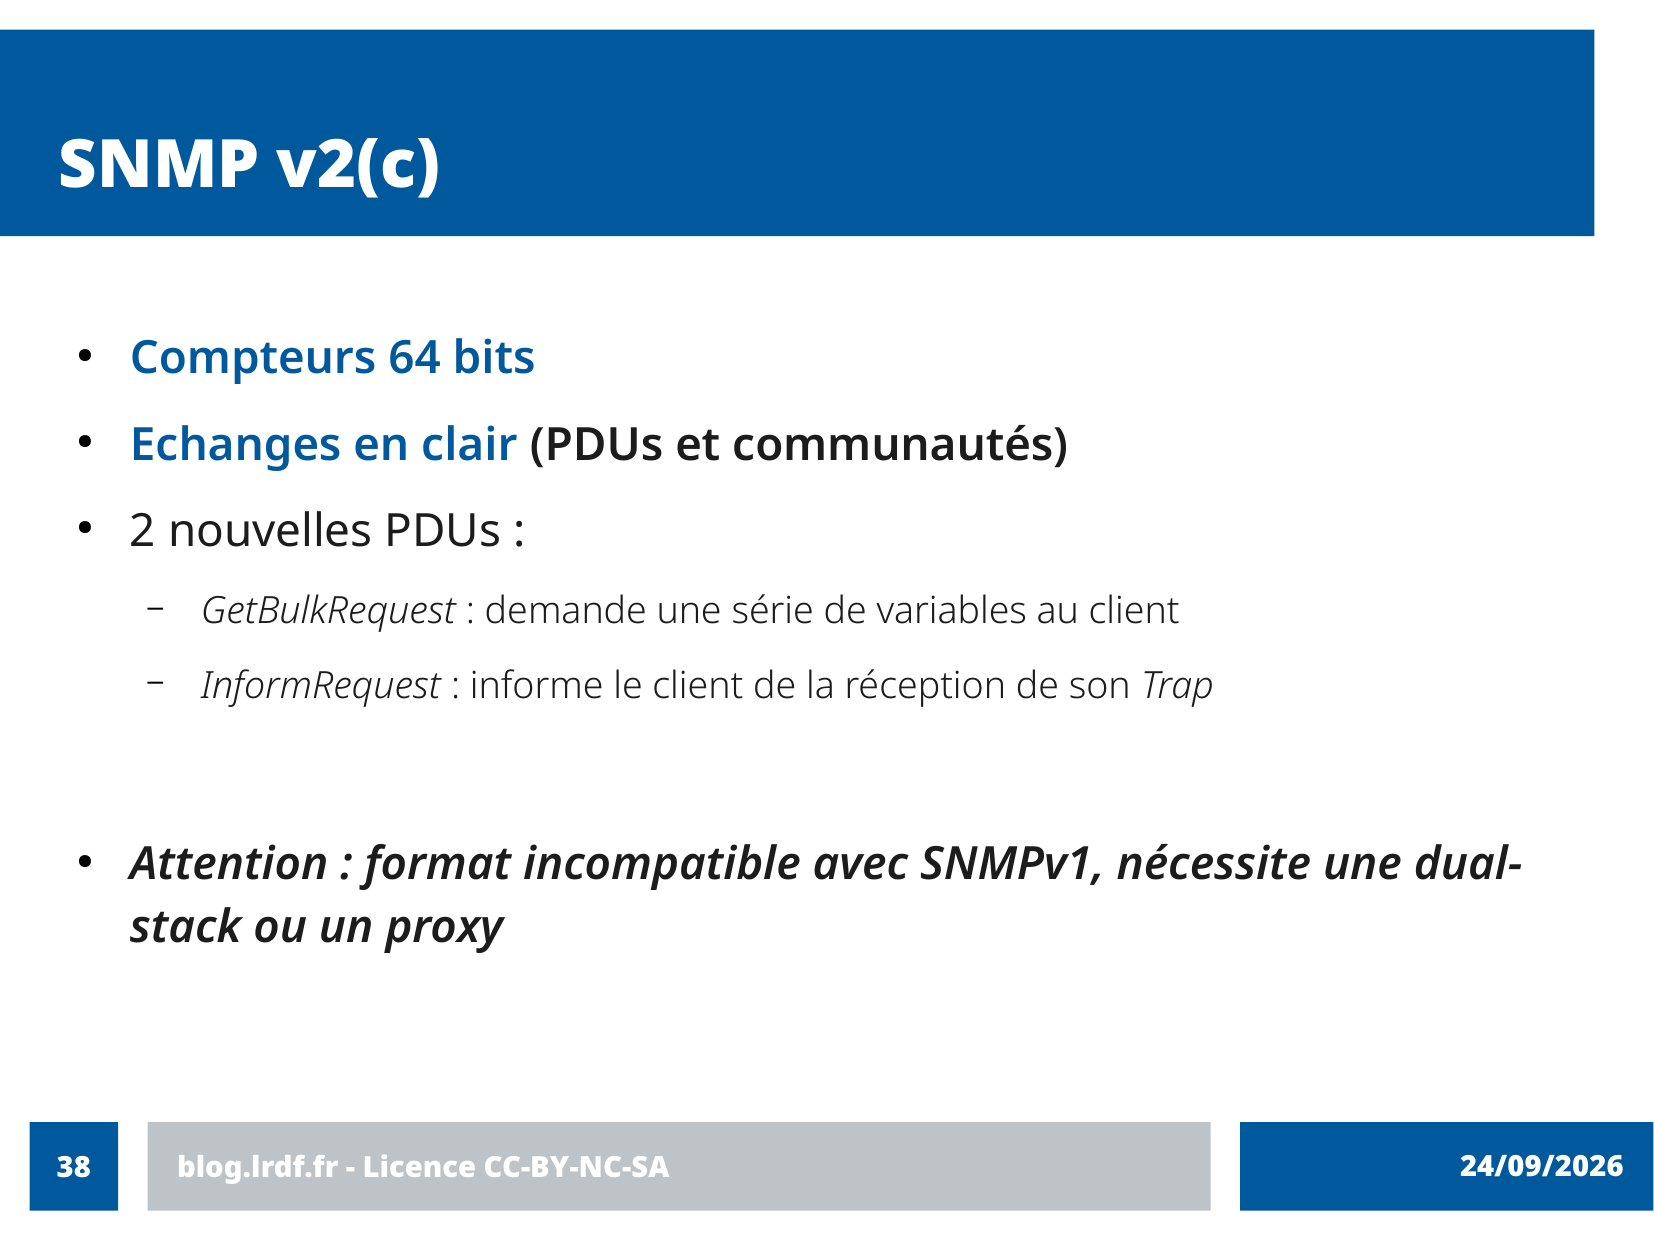

# SNMP v2(c)
Compteurs 64 bits
Echanges en clair (PDUs et communautés)
2 nouvelles PDUs :
GetBulkRequest : demande une série de variables au client
InformRequest : informe le client de la réception de son Trap
Attention : format incompatible avec SNMPv1, nécessite une dual-stack ou un proxy
38
blog.lrdf.fr - Licence CC-BY-NC-SA